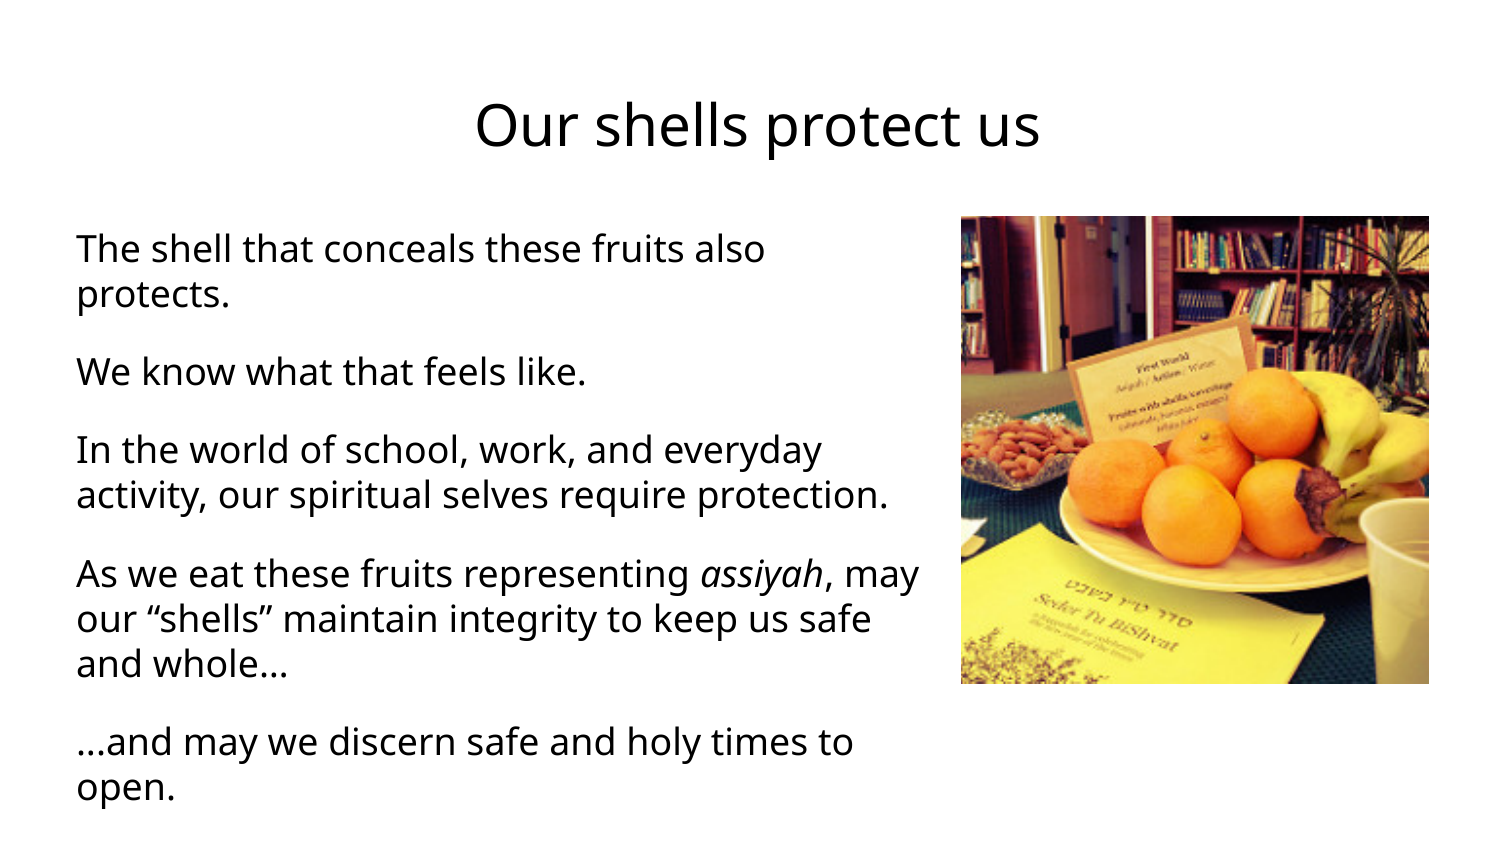

# Our shells protect us
The shell that conceals these fruits also protects.
We know what that feels like.
In the world of school, work, and everyday activity, our spiritual selves require protection.
As we eat these fruits representing assiyah, may our “shells” maintain integrity to keep us safe and whole…
...and may we discern safe and holy times to open.